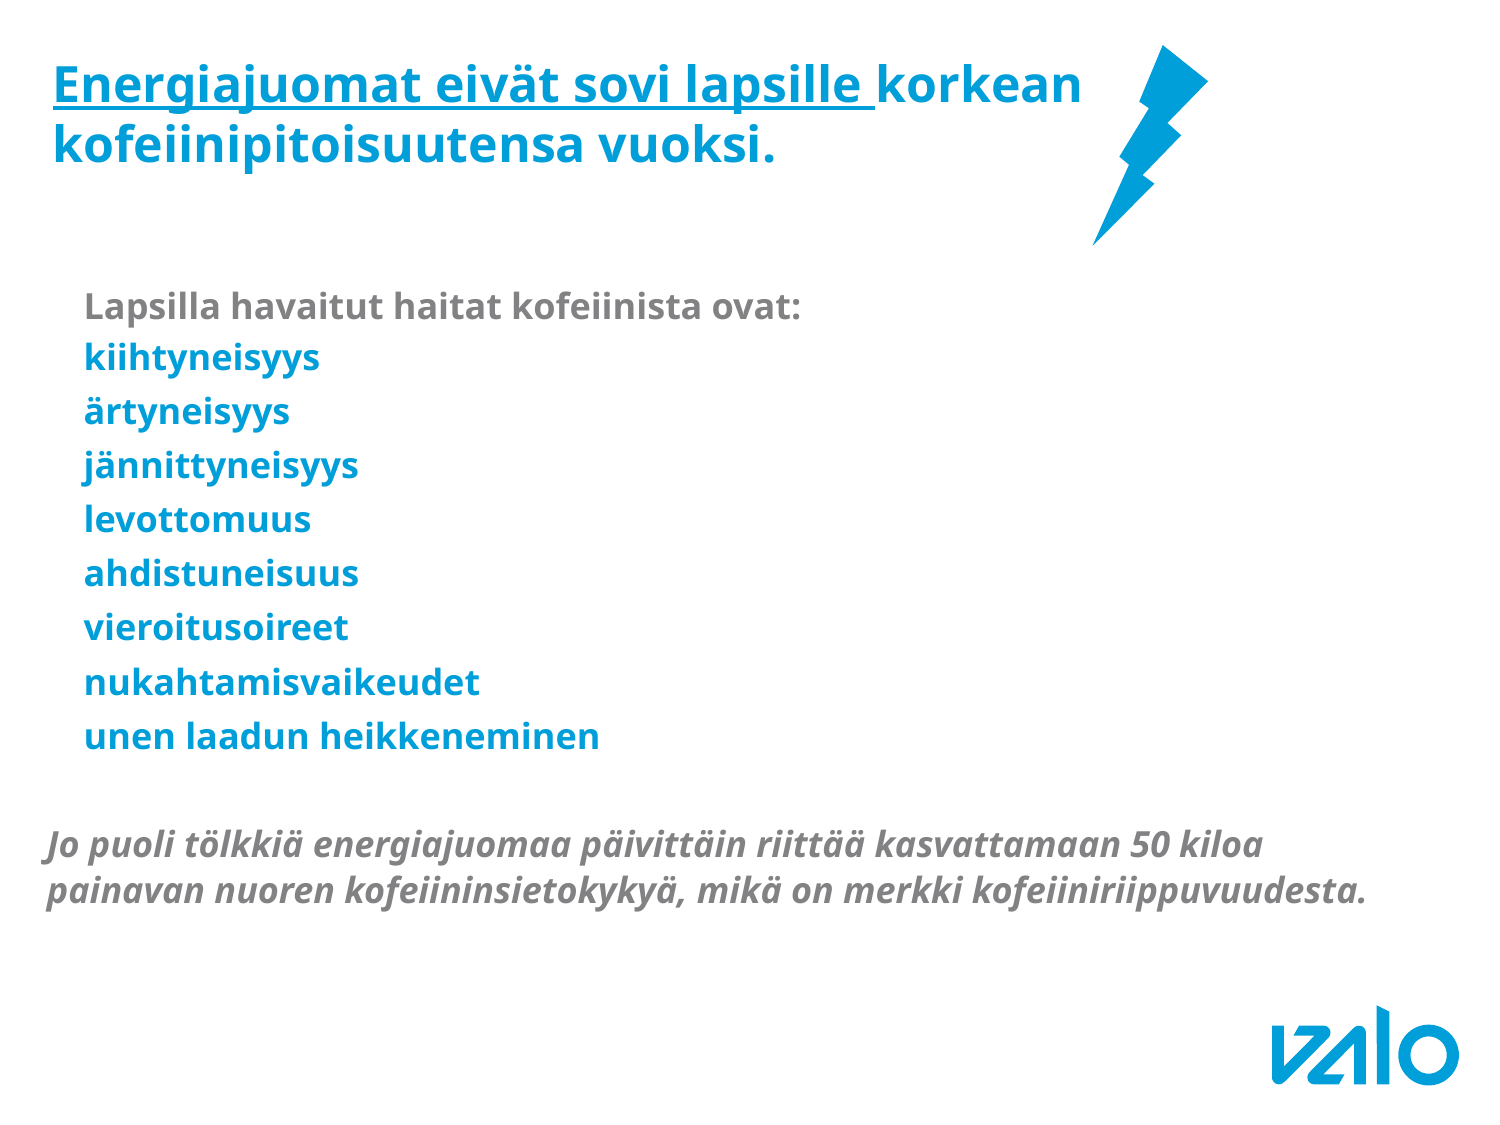

# Energiajuomat eivät sovi lapsille korkean kofeiinipitoisuutensa vuoksi.
 Lapsilla havaitut haitat kofeiinista ovat:
 kiihtyneisyys
 ärtyneisyys
 jännittyneisyys
 levottomuus
 ahdistuneisuus
 vieroitusoireet
 nukahtamisvaikeudet
 unen laadun heikkeneminen
Jo puoli tölkkiä energiajuomaa päivittäin riittää kasvattamaan 50 kiloa painavan nuoren kofeiininsietokykyä, mikä on merkki kofeiiniriippuvuudesta.